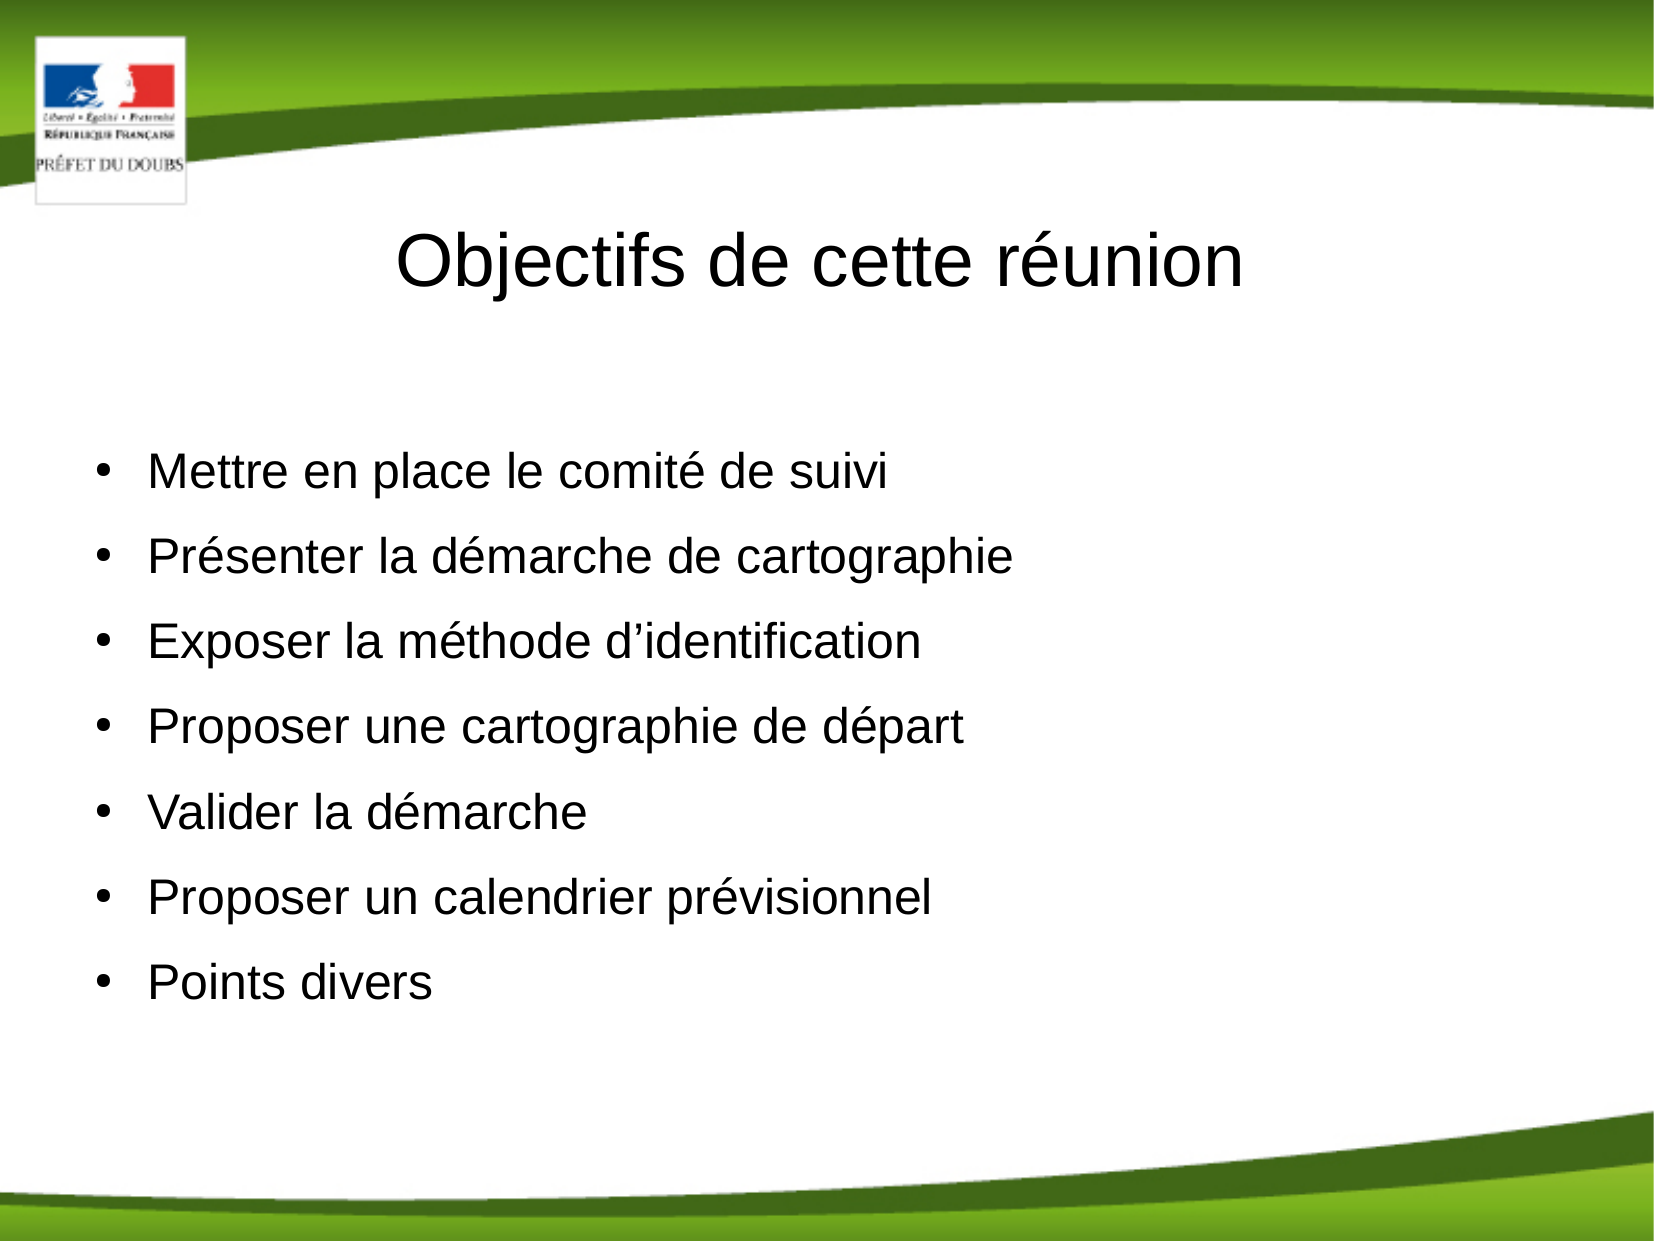

# Objectifs de cette réunion
Mettre en place le comité de suivi
Présenter la démarche de cartographie
Exposer la méthode d’identification
Proposer une cartographie de départ
Valider la démarche
Proposer un calendrier prévisionnel
Points divers